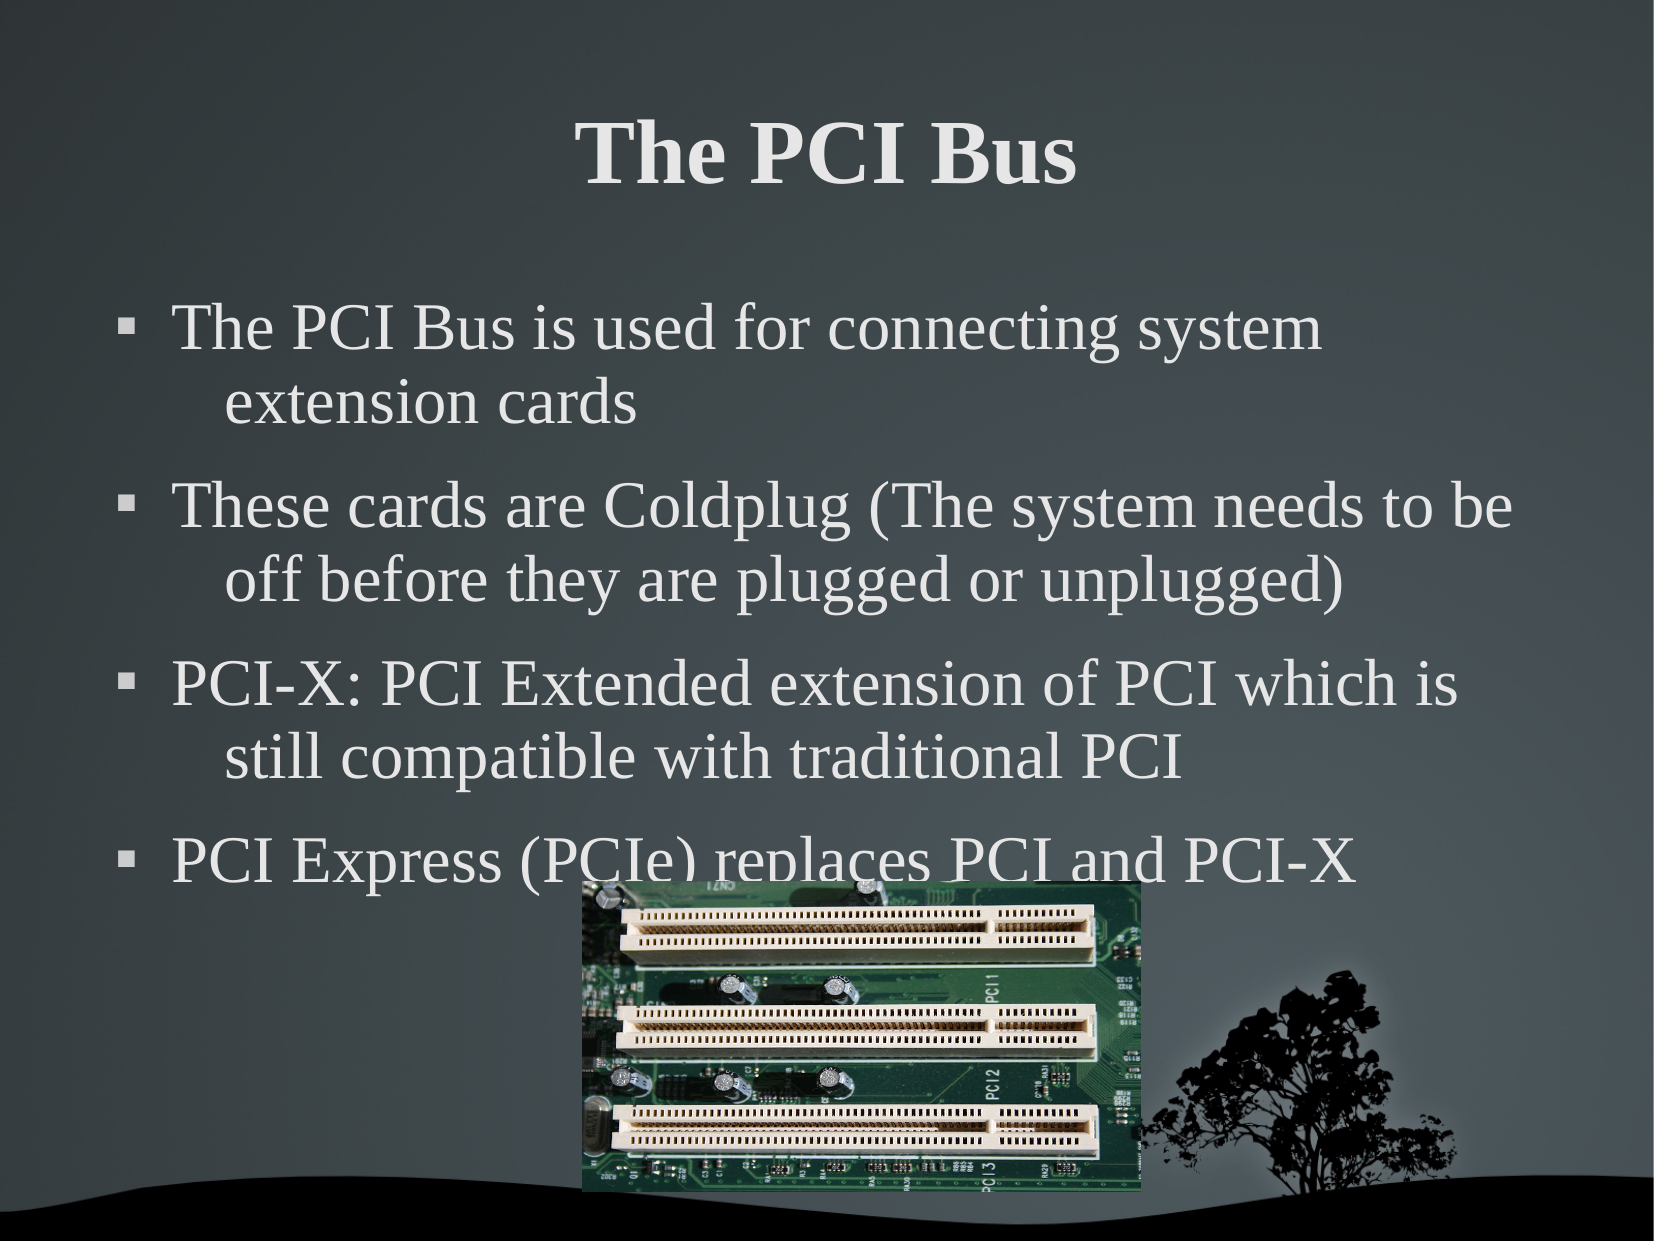

# The PCI Bus
The PCI Bus is used for connecting system extension cards
These cards are Coldplug (The system needs to be off before they are plugged or unplugged)
PCI-X: PCI Extended extension of PCI which is still compatible with traditional PCI
PCI Express (PCIe) replaces PCI and PCI-X